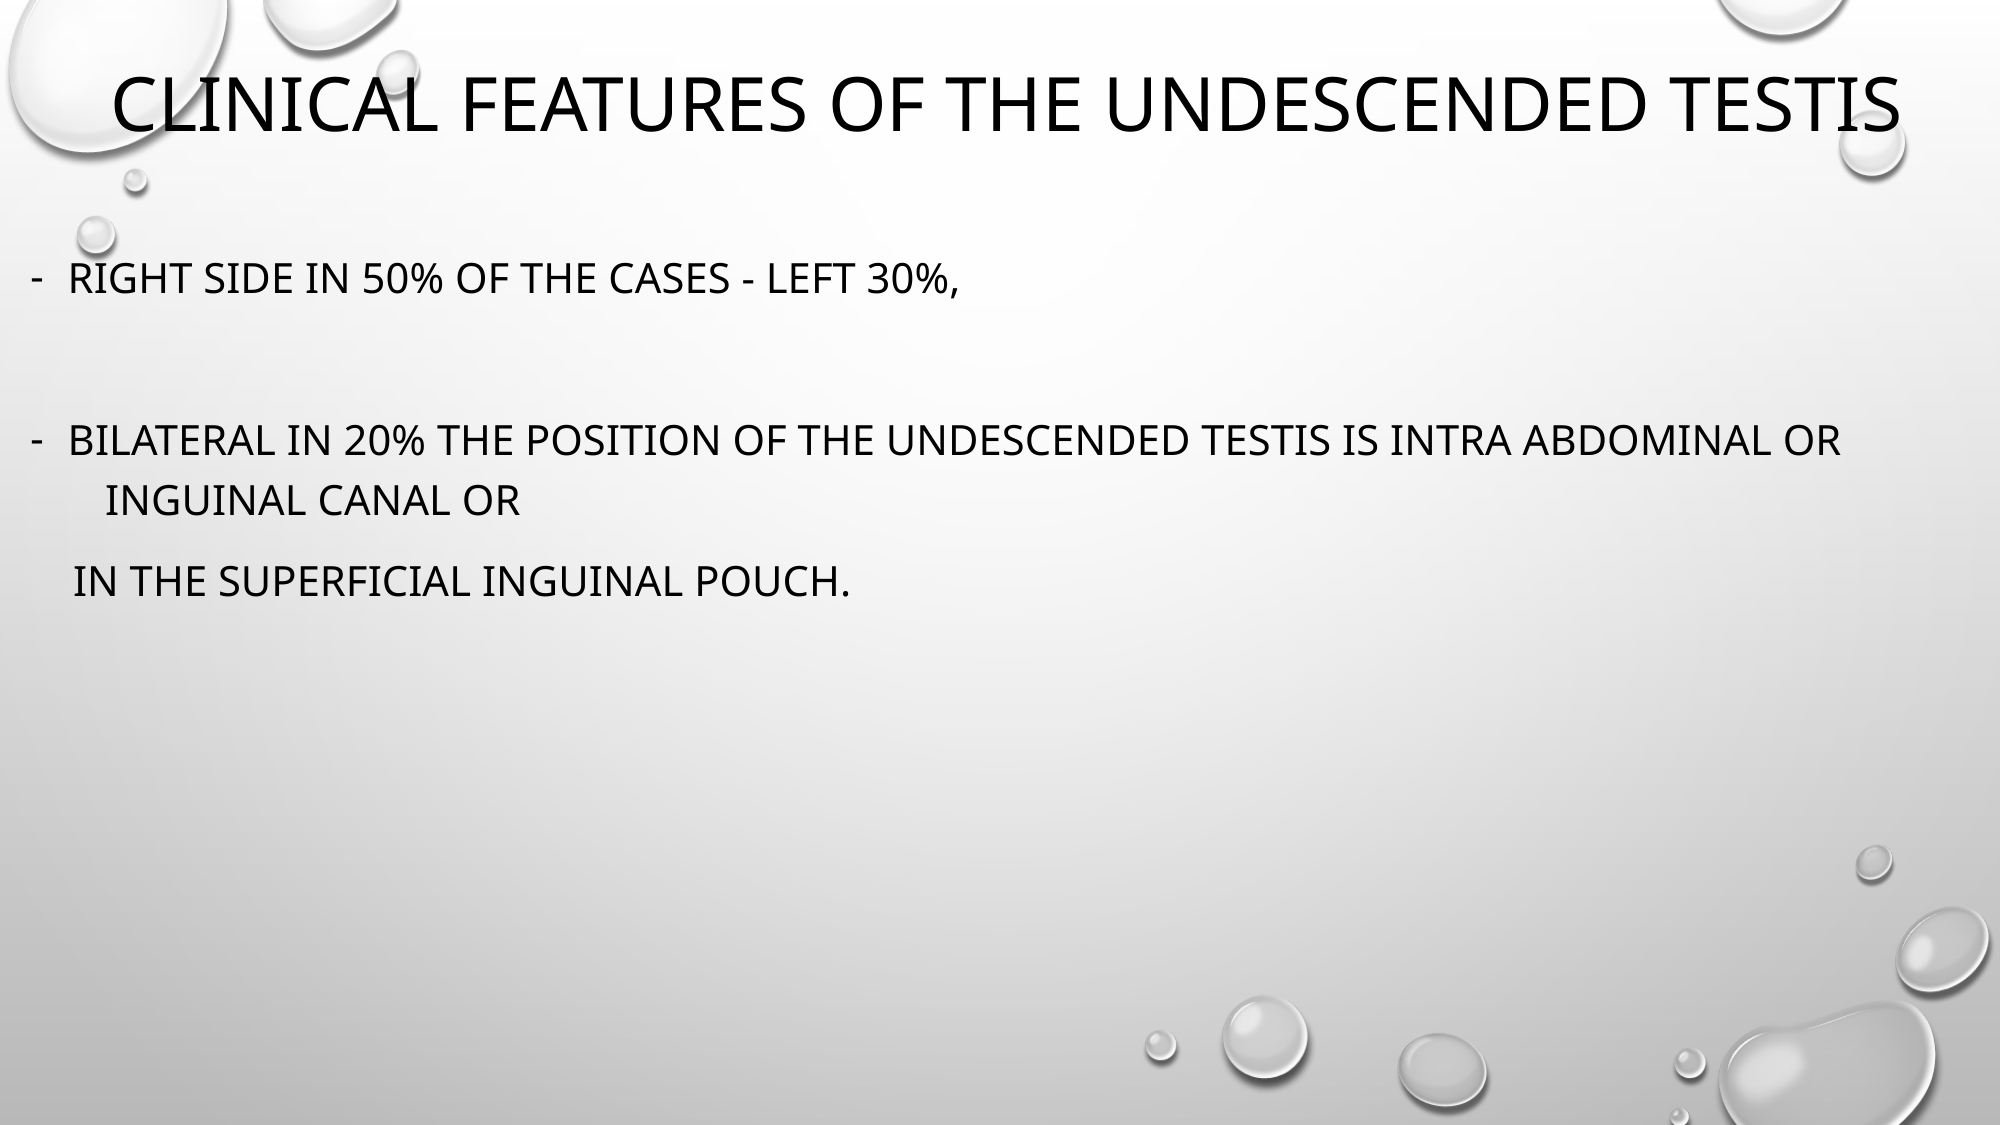

# Clinical Features of the undescended testis
Right side in 50% of the cases - Left 30%,
bilateral in 20% The position of the undescended testis is intra abdominal or inguinal canal or
 in the superficial inguinal pouch.